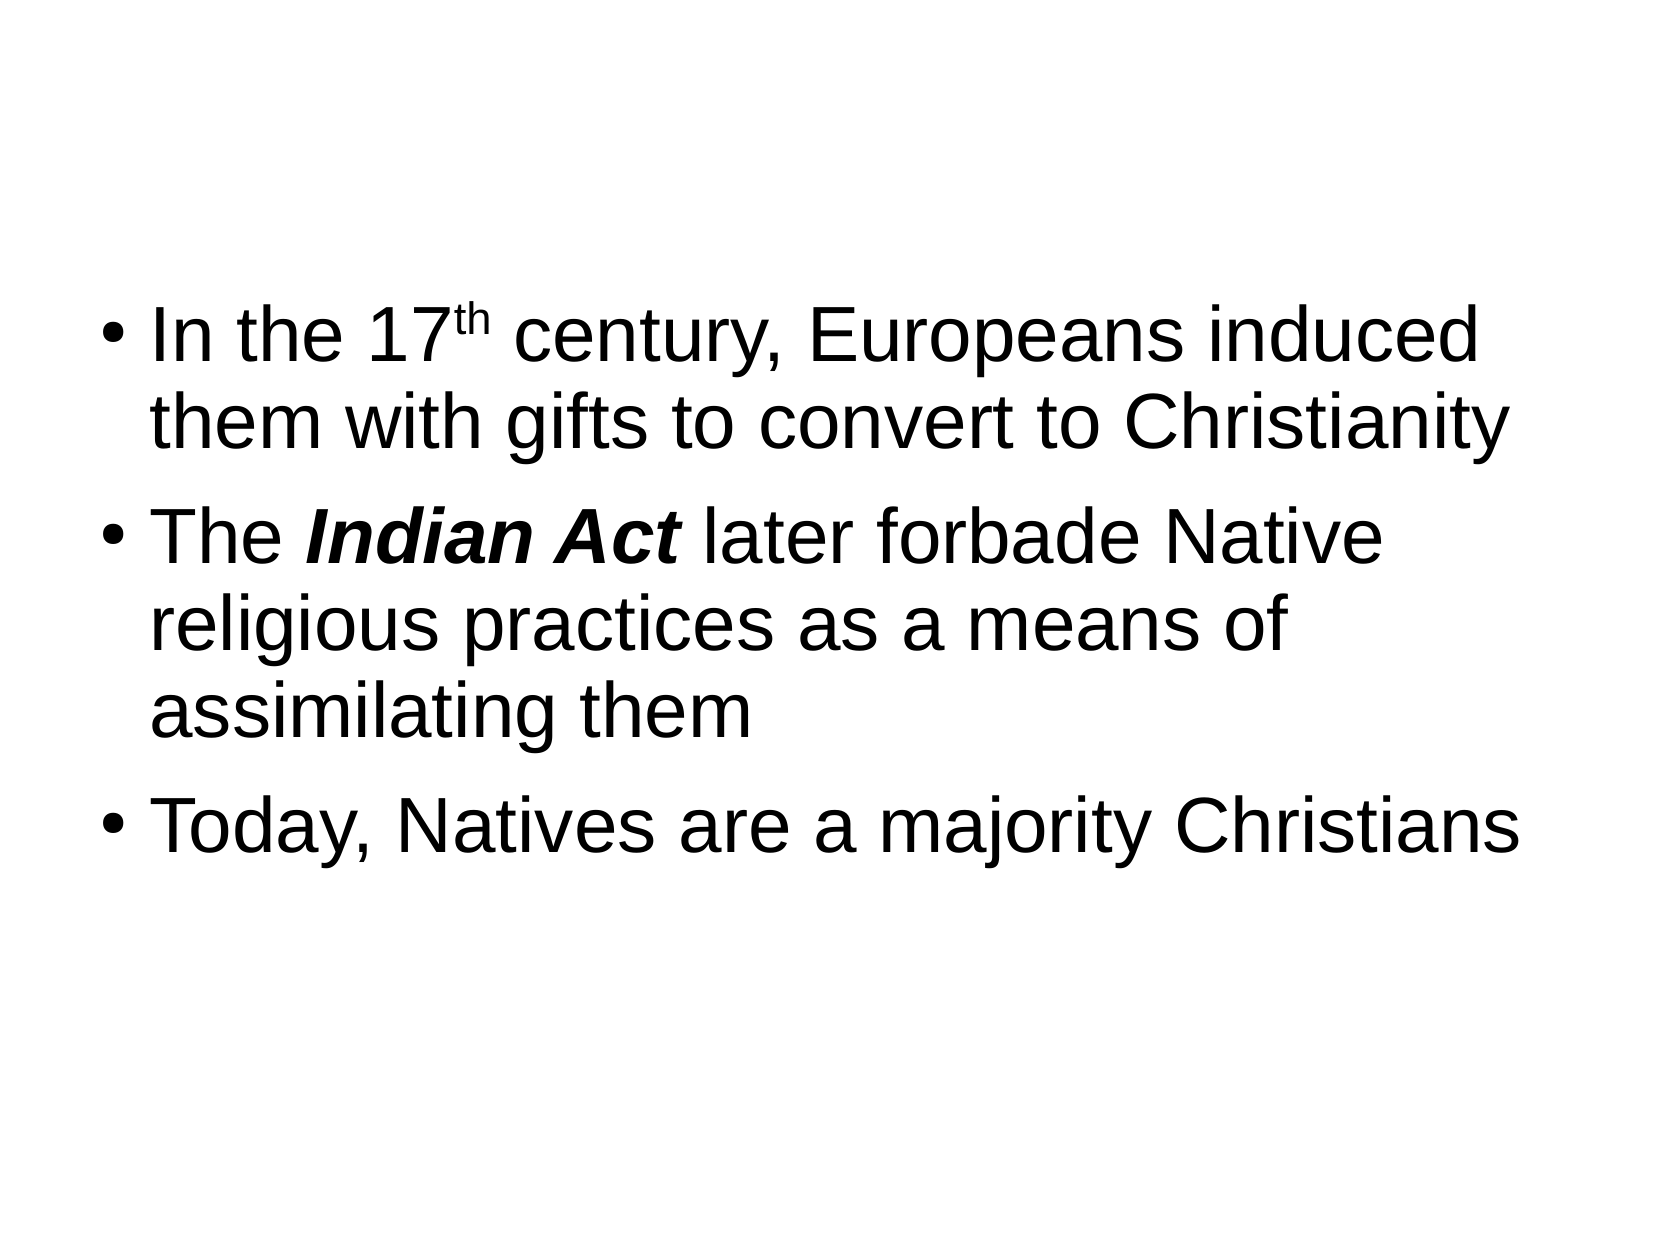

#
In the 17th century, Europeans induced them with gifts to convert to Christianity
The Indian Act later forbade Native religious practices as a means of assimilating them
Today, Natives are a majority Christians